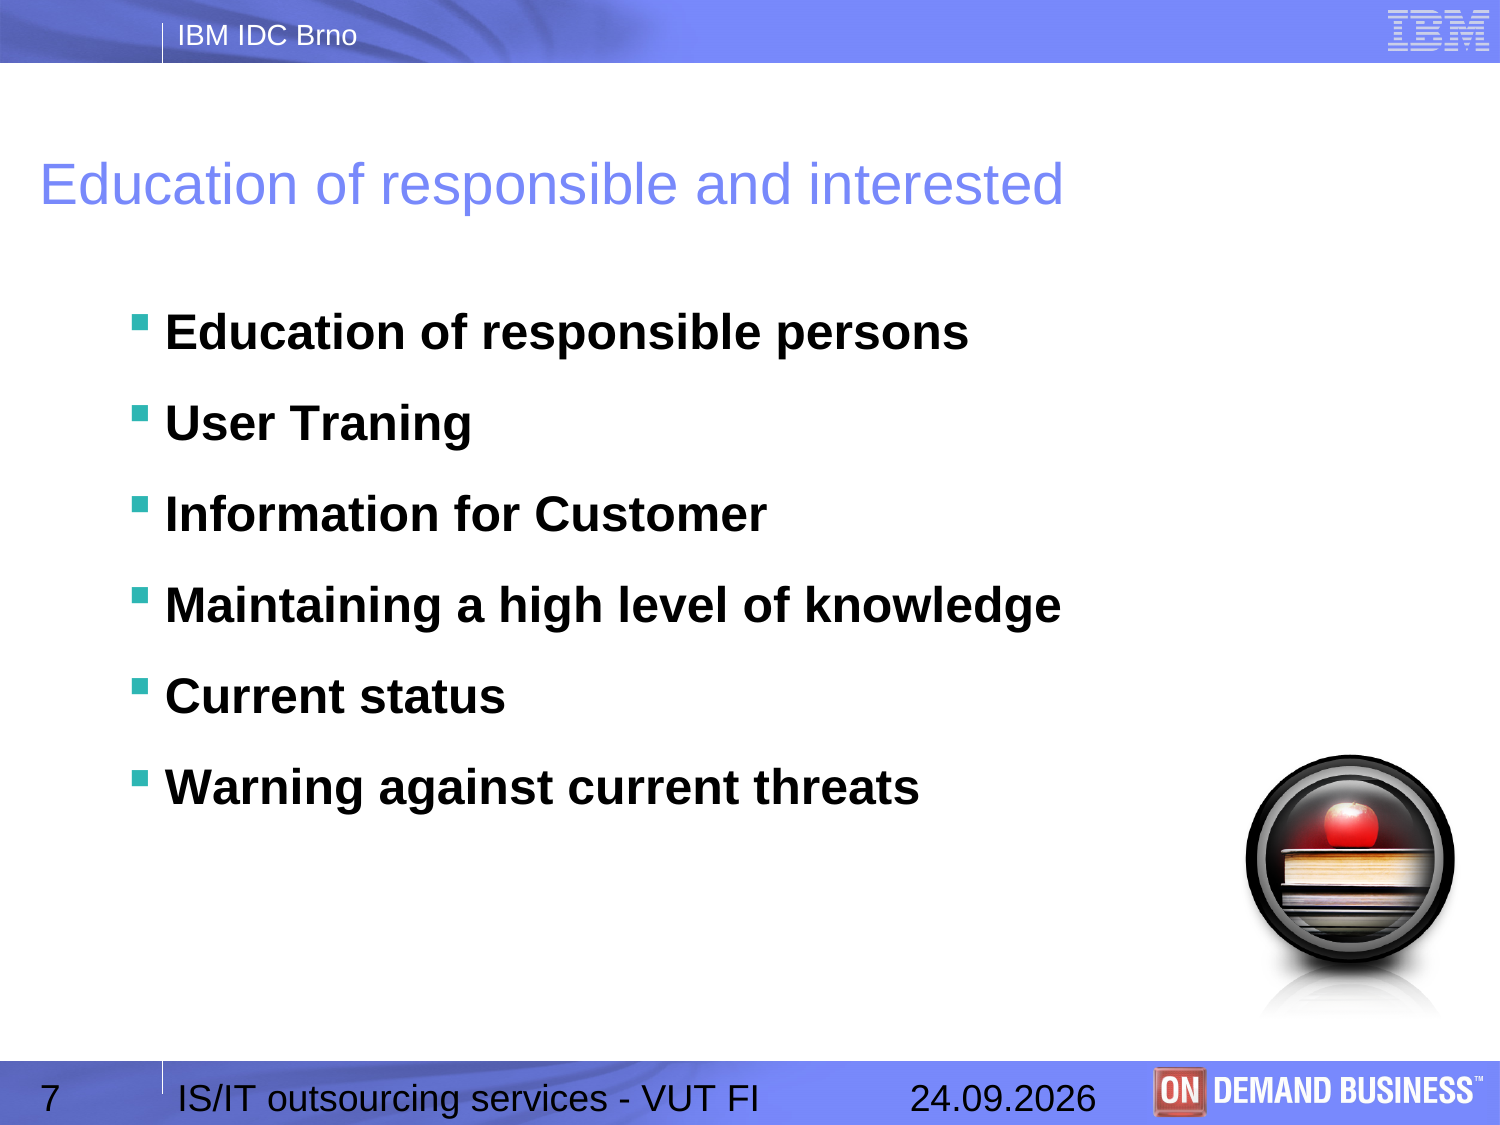

# Education of responsible and interested
Education of responsible persons
User Traning
Information for Customer
Maintaining a high level of knowledge
Current status
Warning against current threats
7
IS/IT outsourcing services - VUT FI